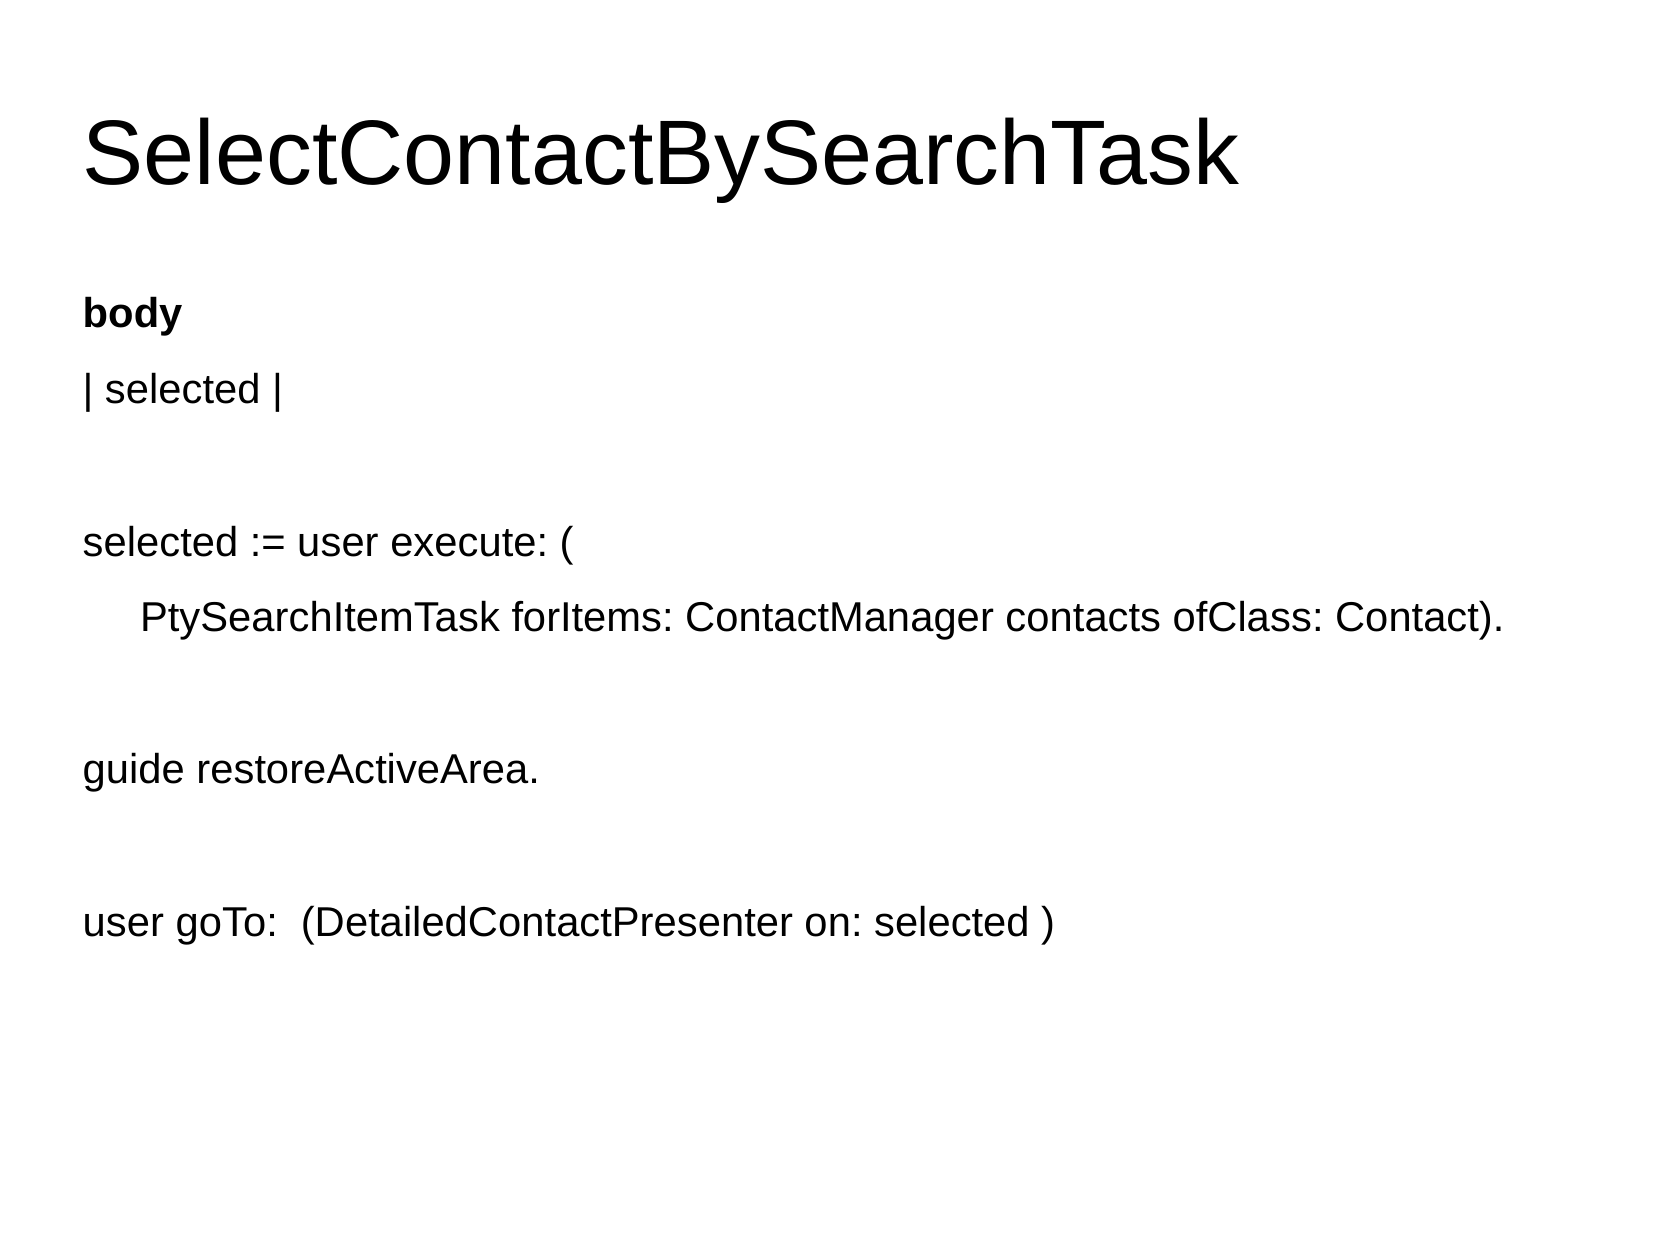

# SelectContactBySearchTask
body
| selected |
selected := user execute: (
 PtySearchItemTask forItems: ContactManager contacts ofClass: Contact).
guide restoreActiveArea.
user goTo: (DetailedContactPresenter on: selected )